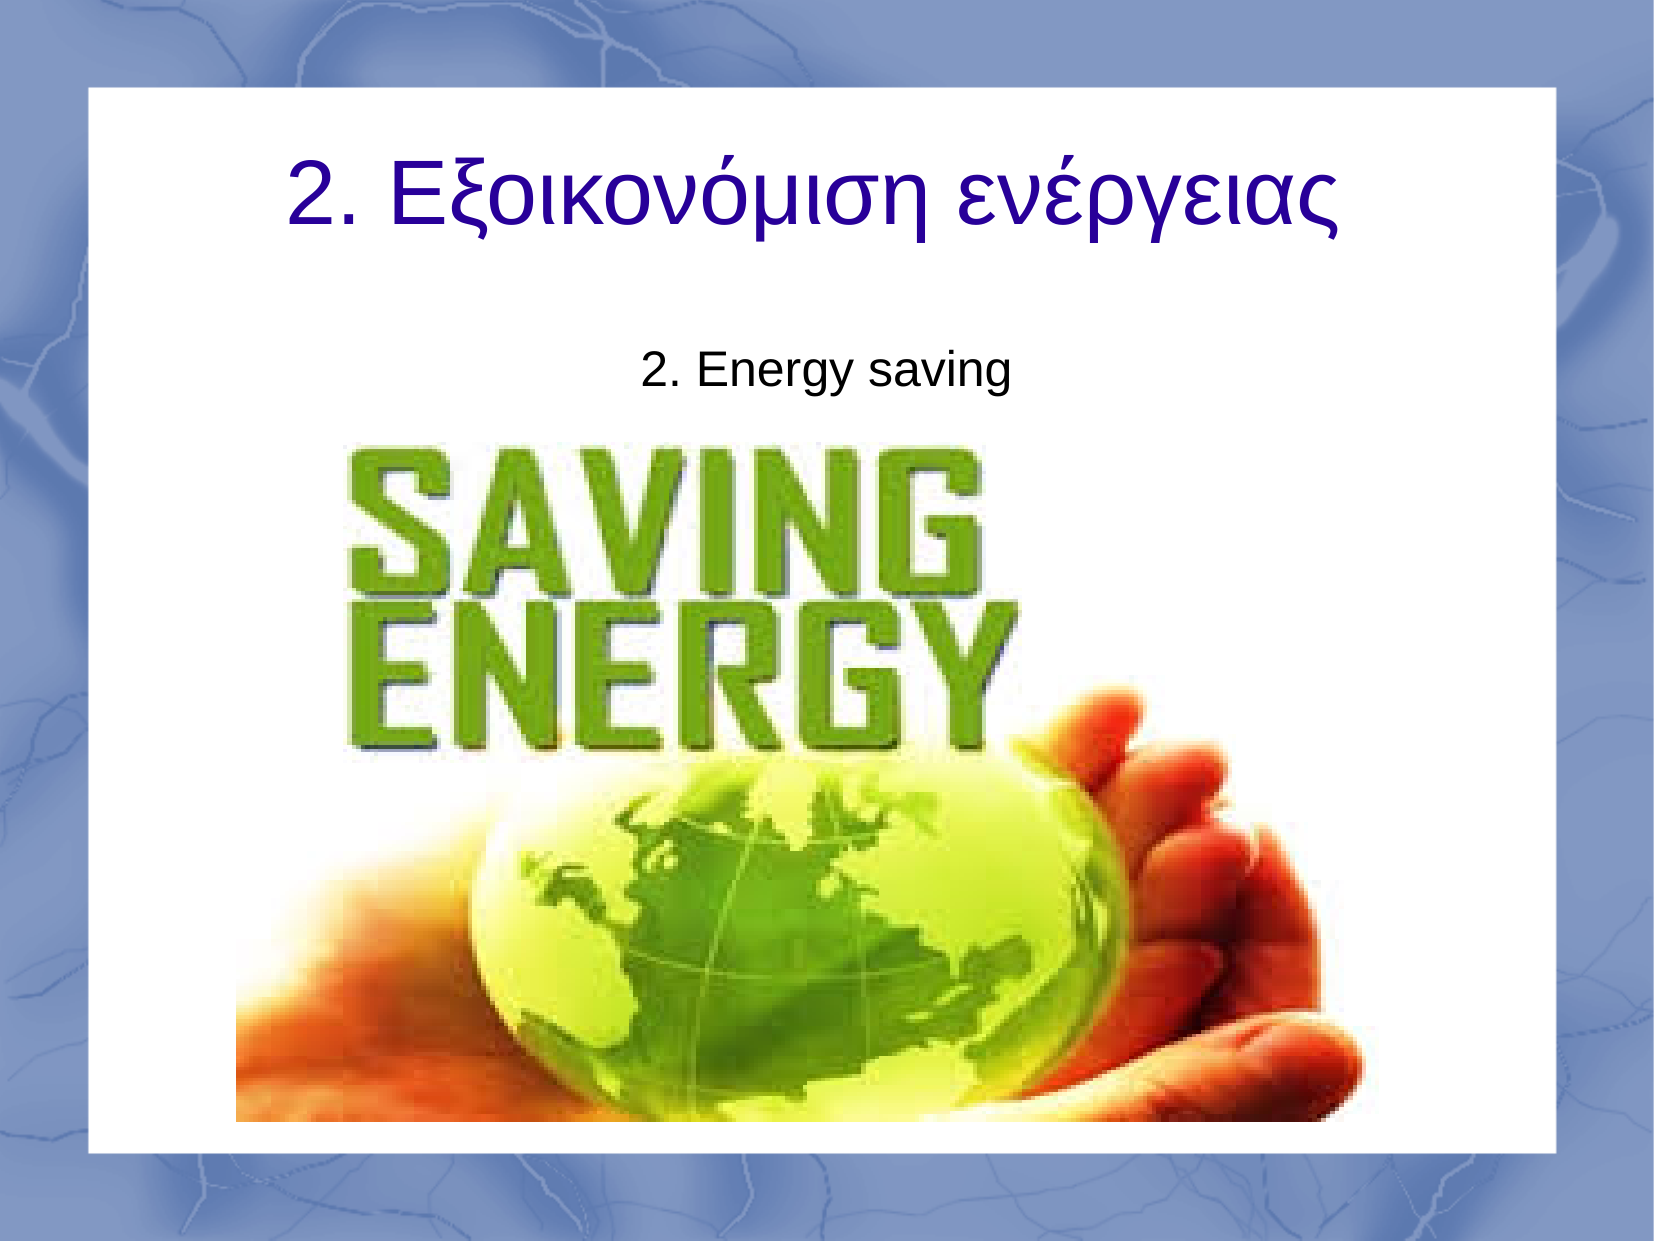

# 2. Εξοικονόμιση ενέργειας
2. Energy saving